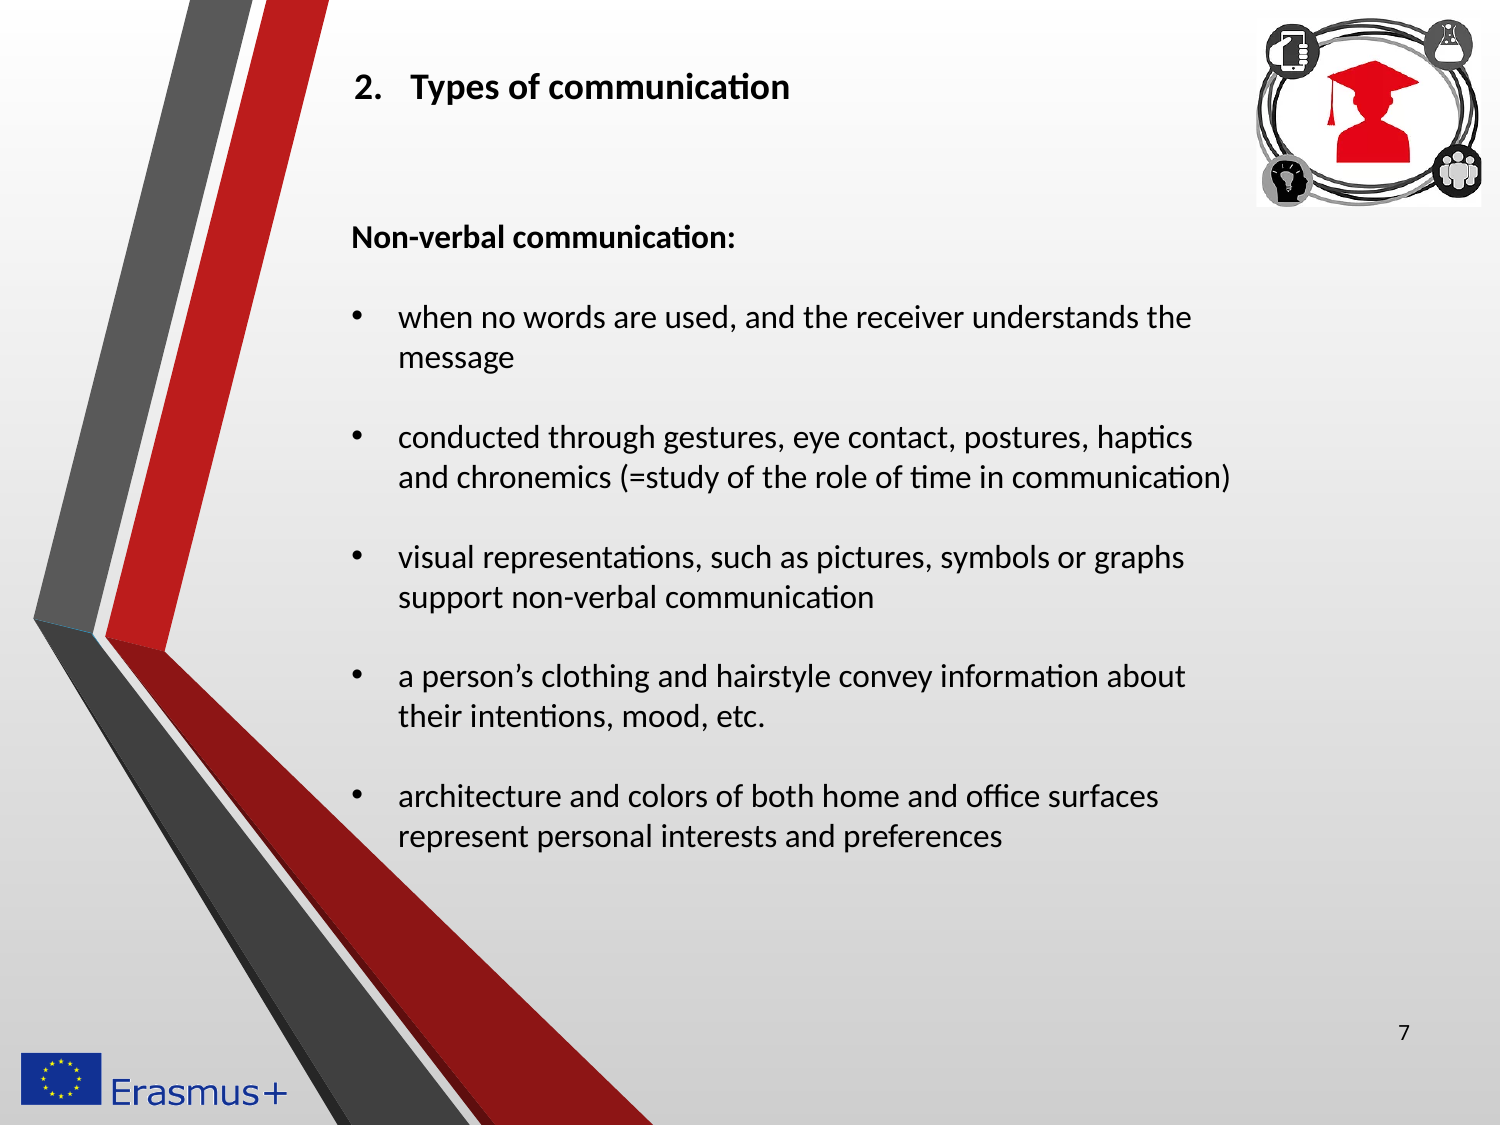

Types of communication
Non-verbal communication:
when no words are used, and the receiver understands the message
conducted through gestures, eye contact, postures, haptics and chronemics (=study of the role of time in communication)
visual representations, such as pictures, symbols or graphs support non-verbal communication
a person’s clothing and hairstyle convey information about their intentions, mood, etc.
architecture and colors of both home and office surfaces represent personal interests and preferences